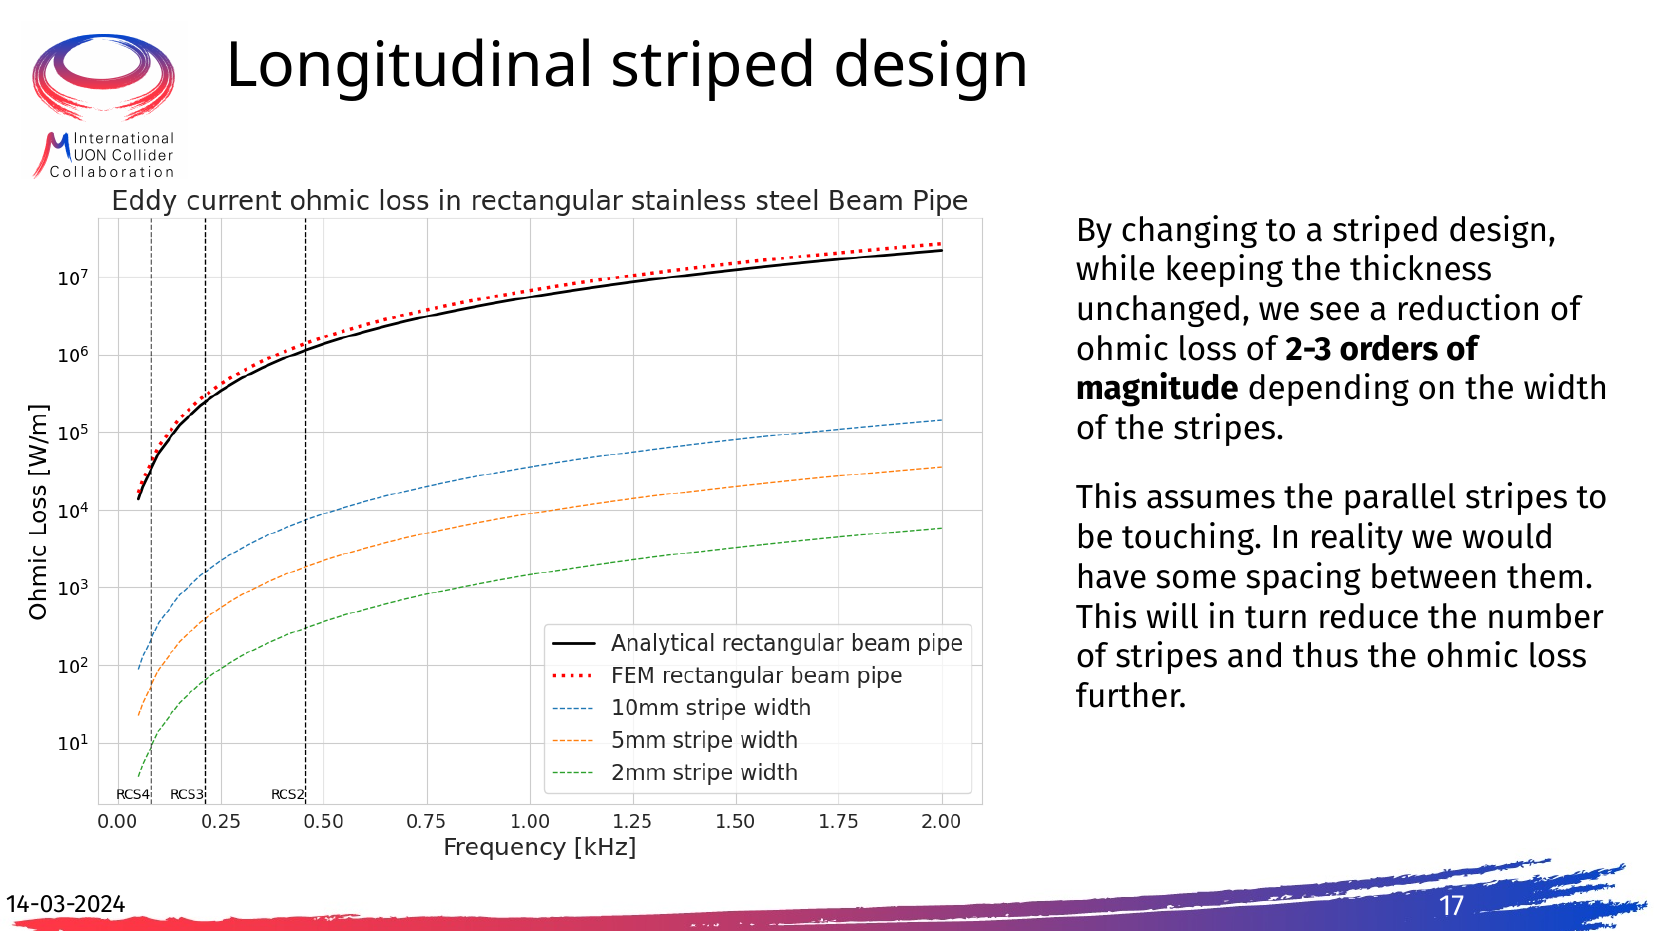

# Longitudinal striped design
By changing to a striped design, while keeping the thickness unchanged, we see a reduction of ohmic loss of 2-3 orders of magnitude depending on the width of the stripes.
This assumes the parallel stripes to be touching. In reality we would have some spacing between them. This will in turn reduce the number of stripes and thus the ohmic loss further.
14-03-2024
17